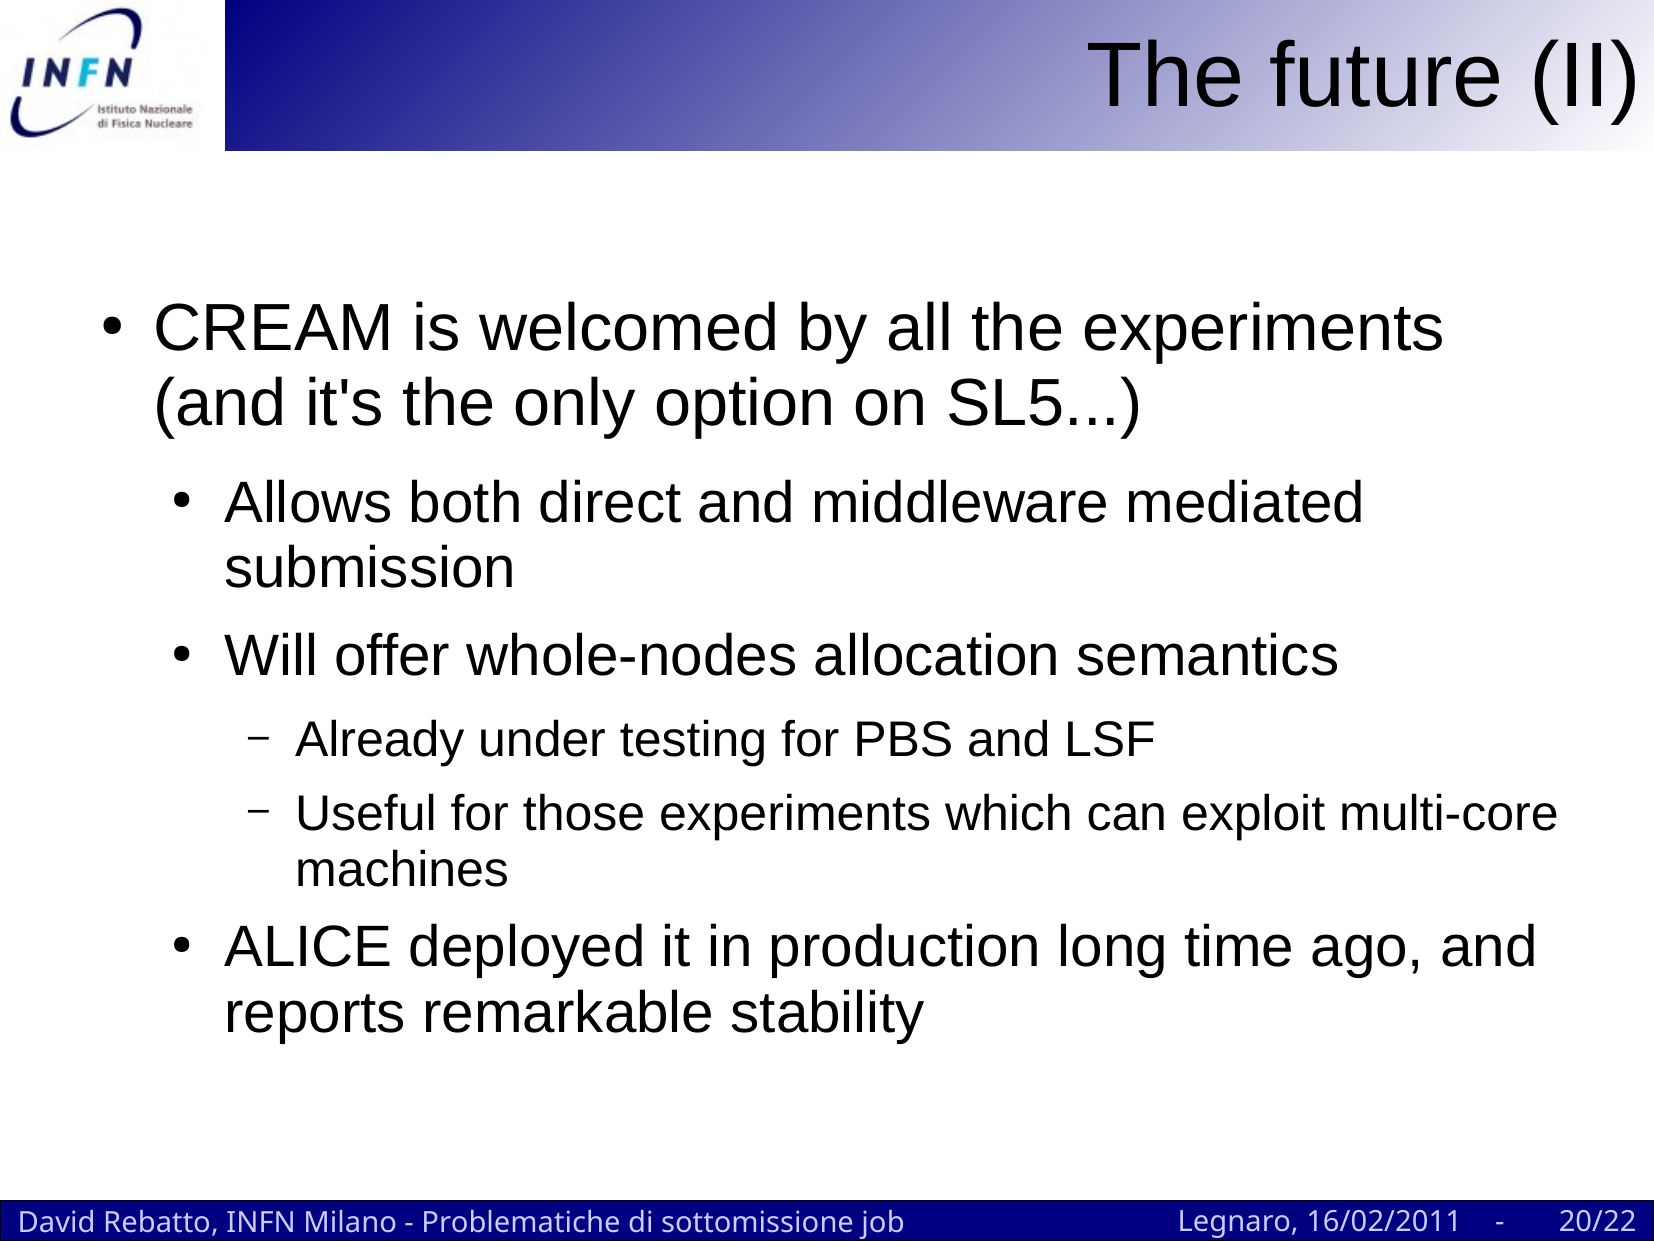

# The future (II)
CREAM is welcomed by all the experiments (and it's the only option on SL5...)
Allows both direct and middleware mediated submission
Will offer whole-nodes allocation semantics
Already under testing for PBS and LSF
Useful for those experiments which can exploit multi-core machines
ALICE deployed it in production long time ago, and reports remarkable stability
Legnaro, 16/02/2011
20
David Rebatto, INFN Milano - Problematiche di sottomissione job